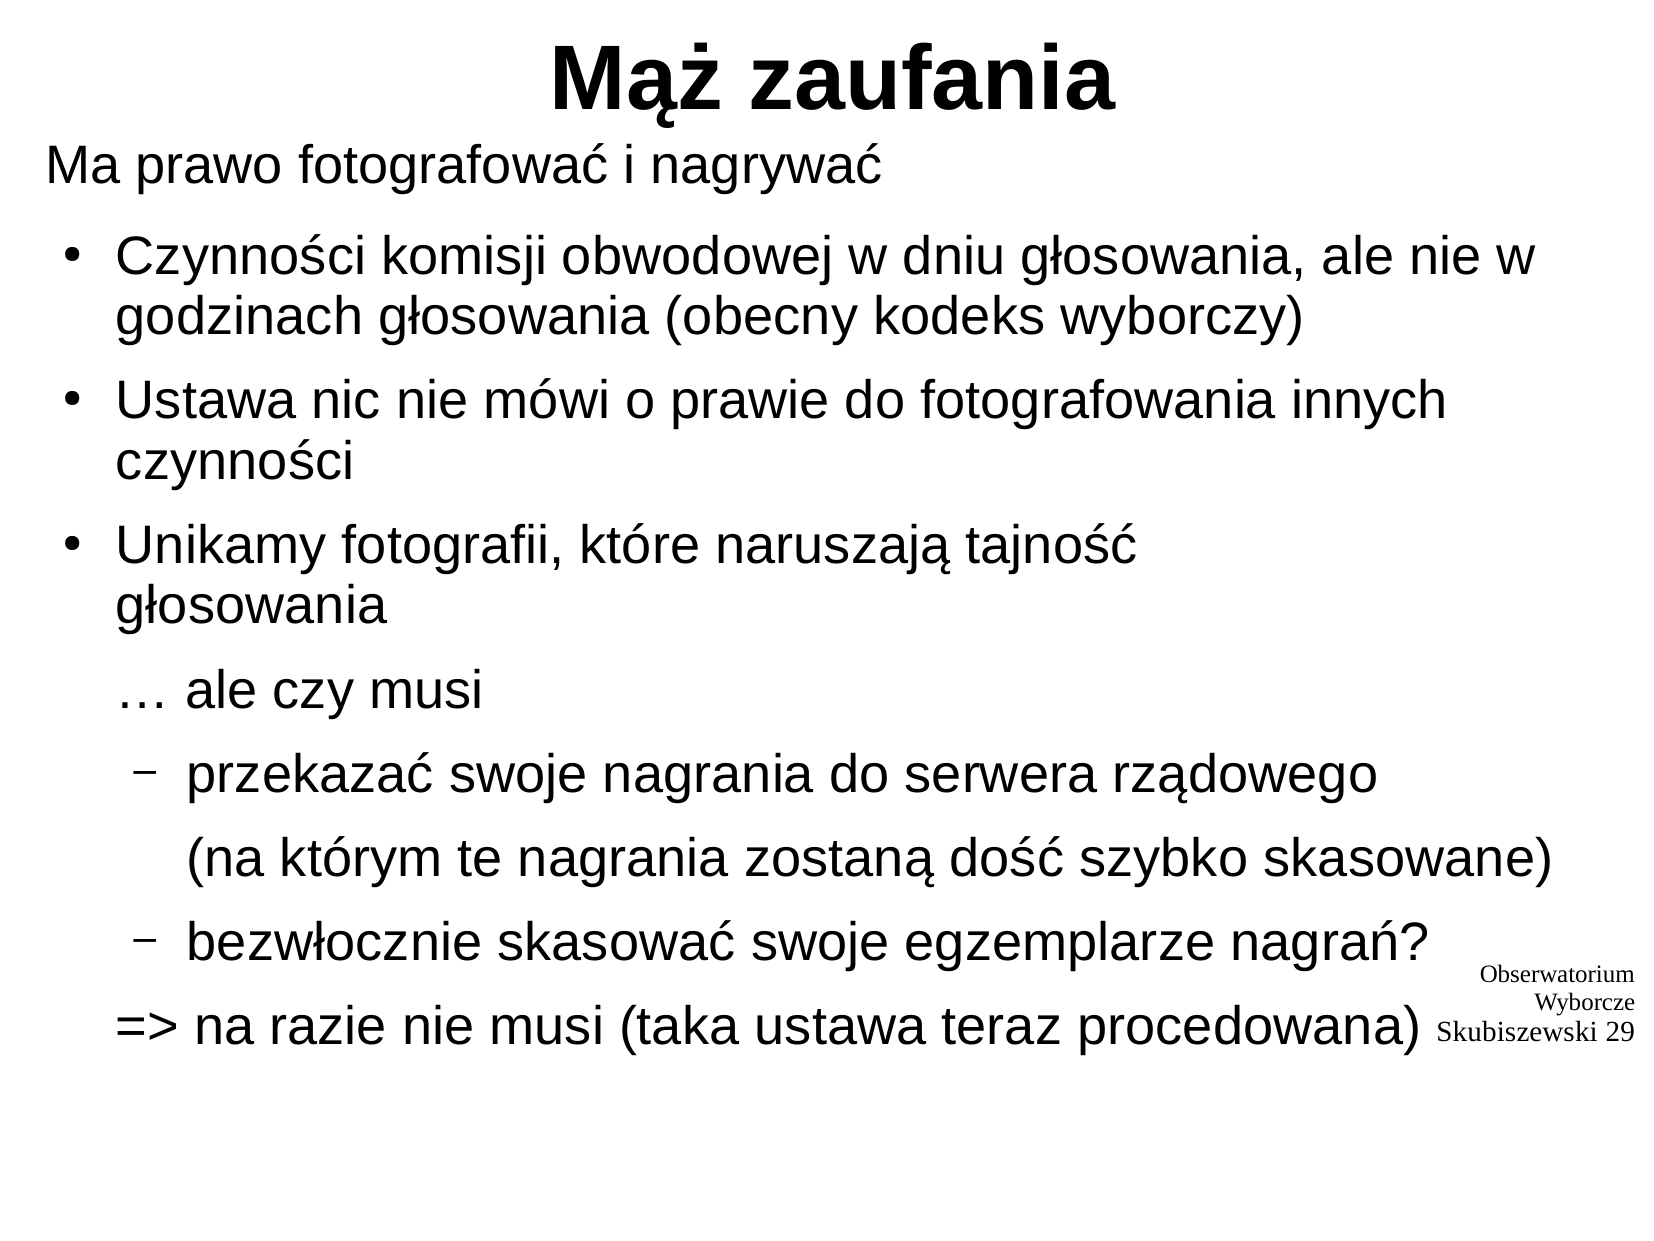

# Mąż zaufania
Ma prawo fotografować i nagrywać
Czynności komisji obwodowej w dniu głosowania, ale nie w godzinach głosowania (obecny kodeks wyborczy)
Ustawa nic nie mówi o prawie do fotografowania innych czynności
Unikamy fotografii, które naruszają tajność
głosowania
… ale czy musi
przekazać swoje nagrania do serwera rządowego
(na którym te nagrania zostaną dość szybko skasowane)
bezwłocznie skasować swoje egzemplarze nagrań?
=> na razie nie musi (taka ustawa teraz procedowana)
29